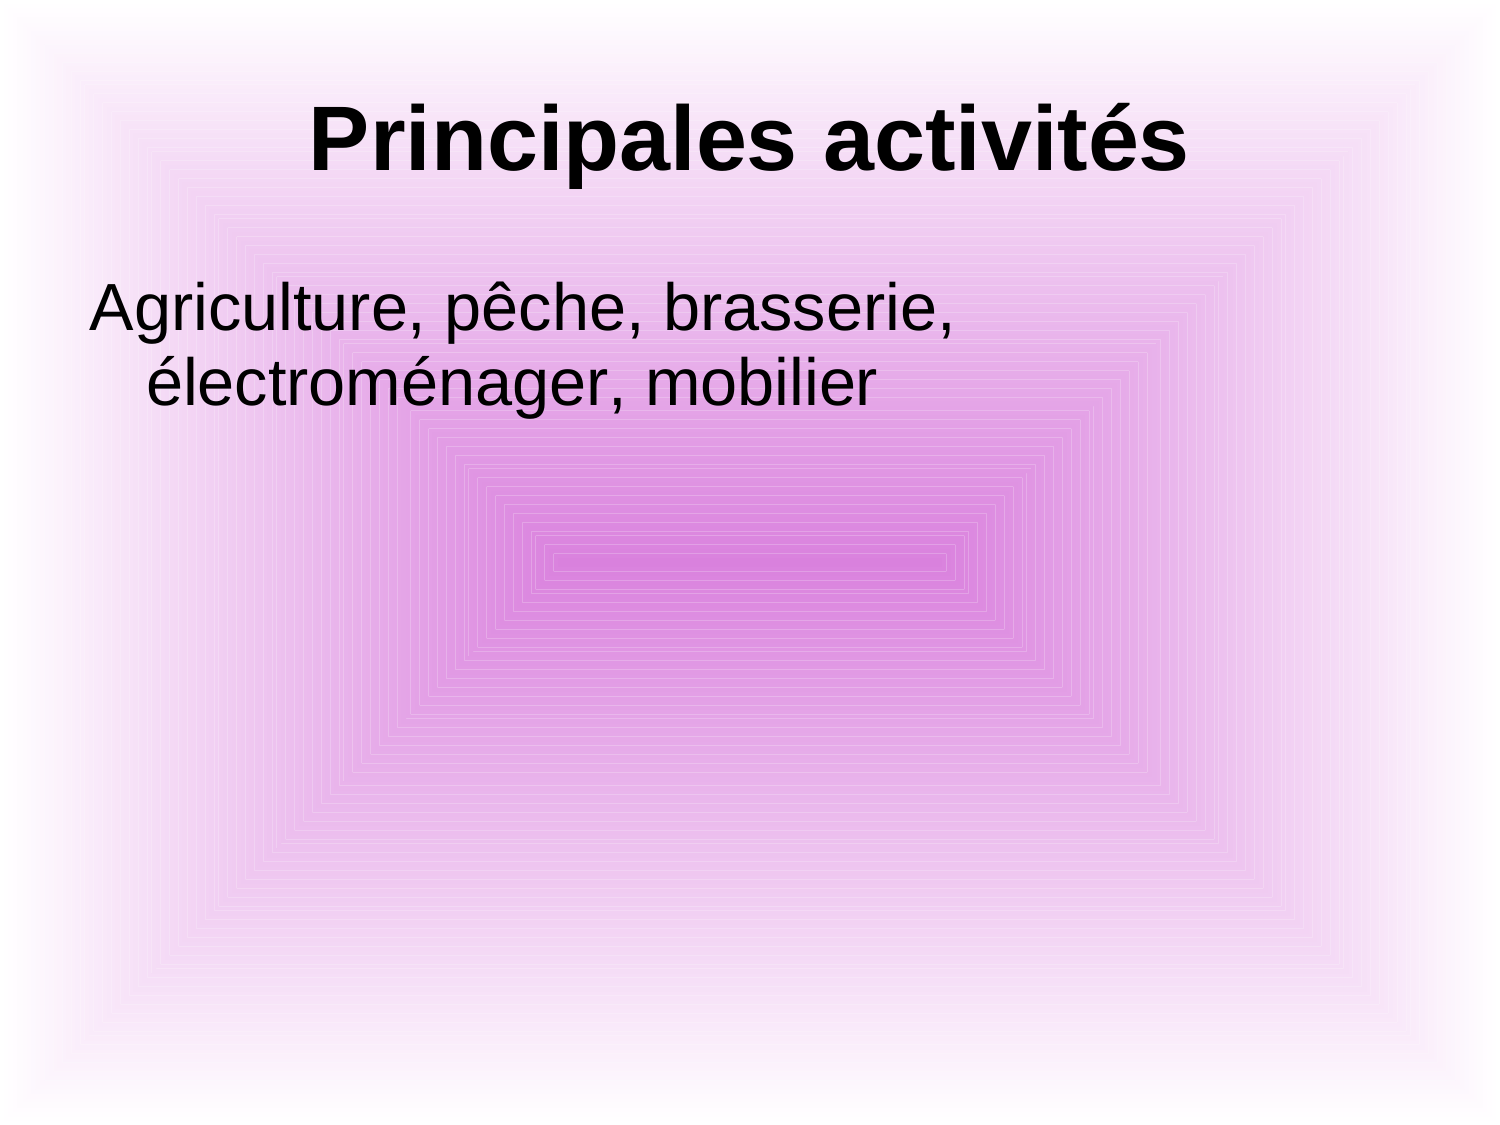

# Principales activités
Agriculture, pêche, brasserie, électroménager, mobilier